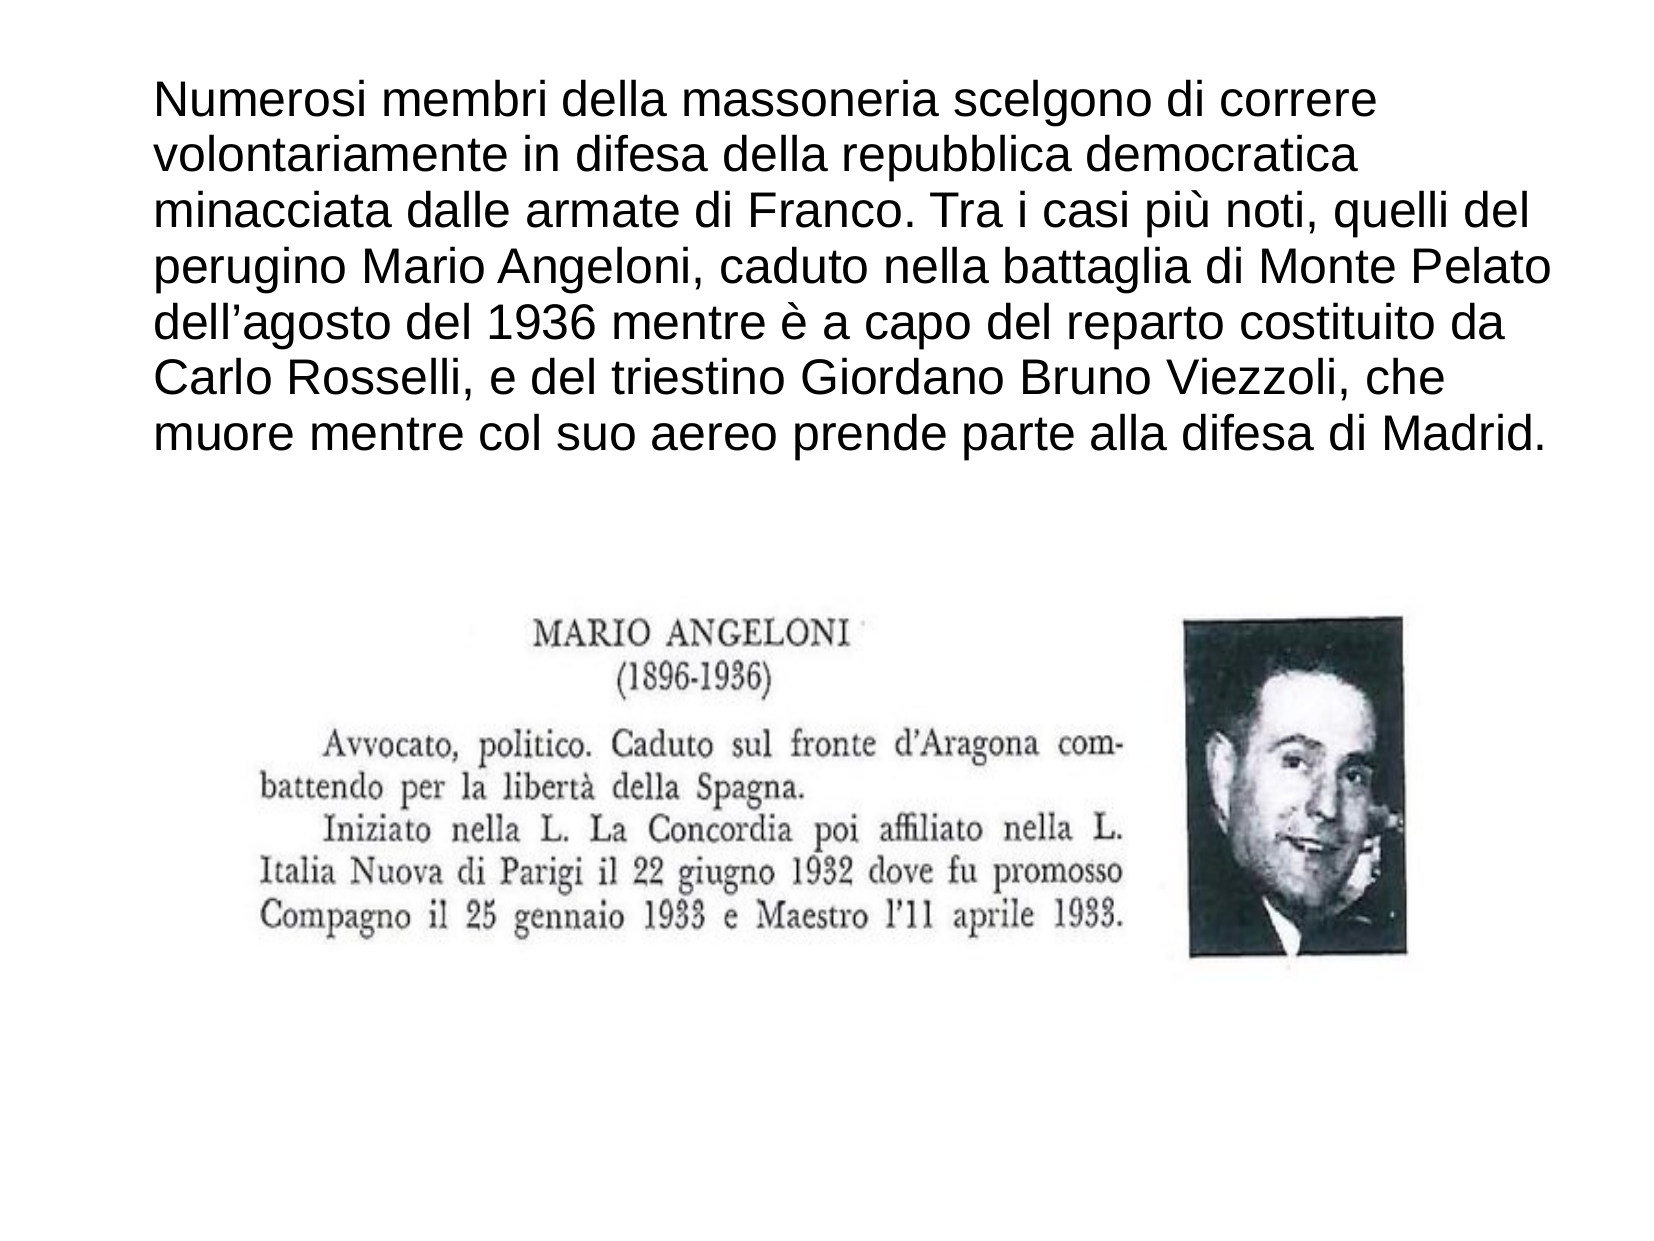

# Numerosi membri della massoneria scelgono di correre volontariamente in difesa della repubblica democratica minacciata dalle armate di Franco. Tra i casi più noti, quelli del perugino Mario Angeloni, caduto nella battaglia di Monte Pelato dell’agosto del 1936 mentre è a capo del reparto costituito da Carlo Rosselli, e del triestino Giordano Bruno Viezzoli, che muore mentre col suo aereo prende parte alla difesa di Madrid.